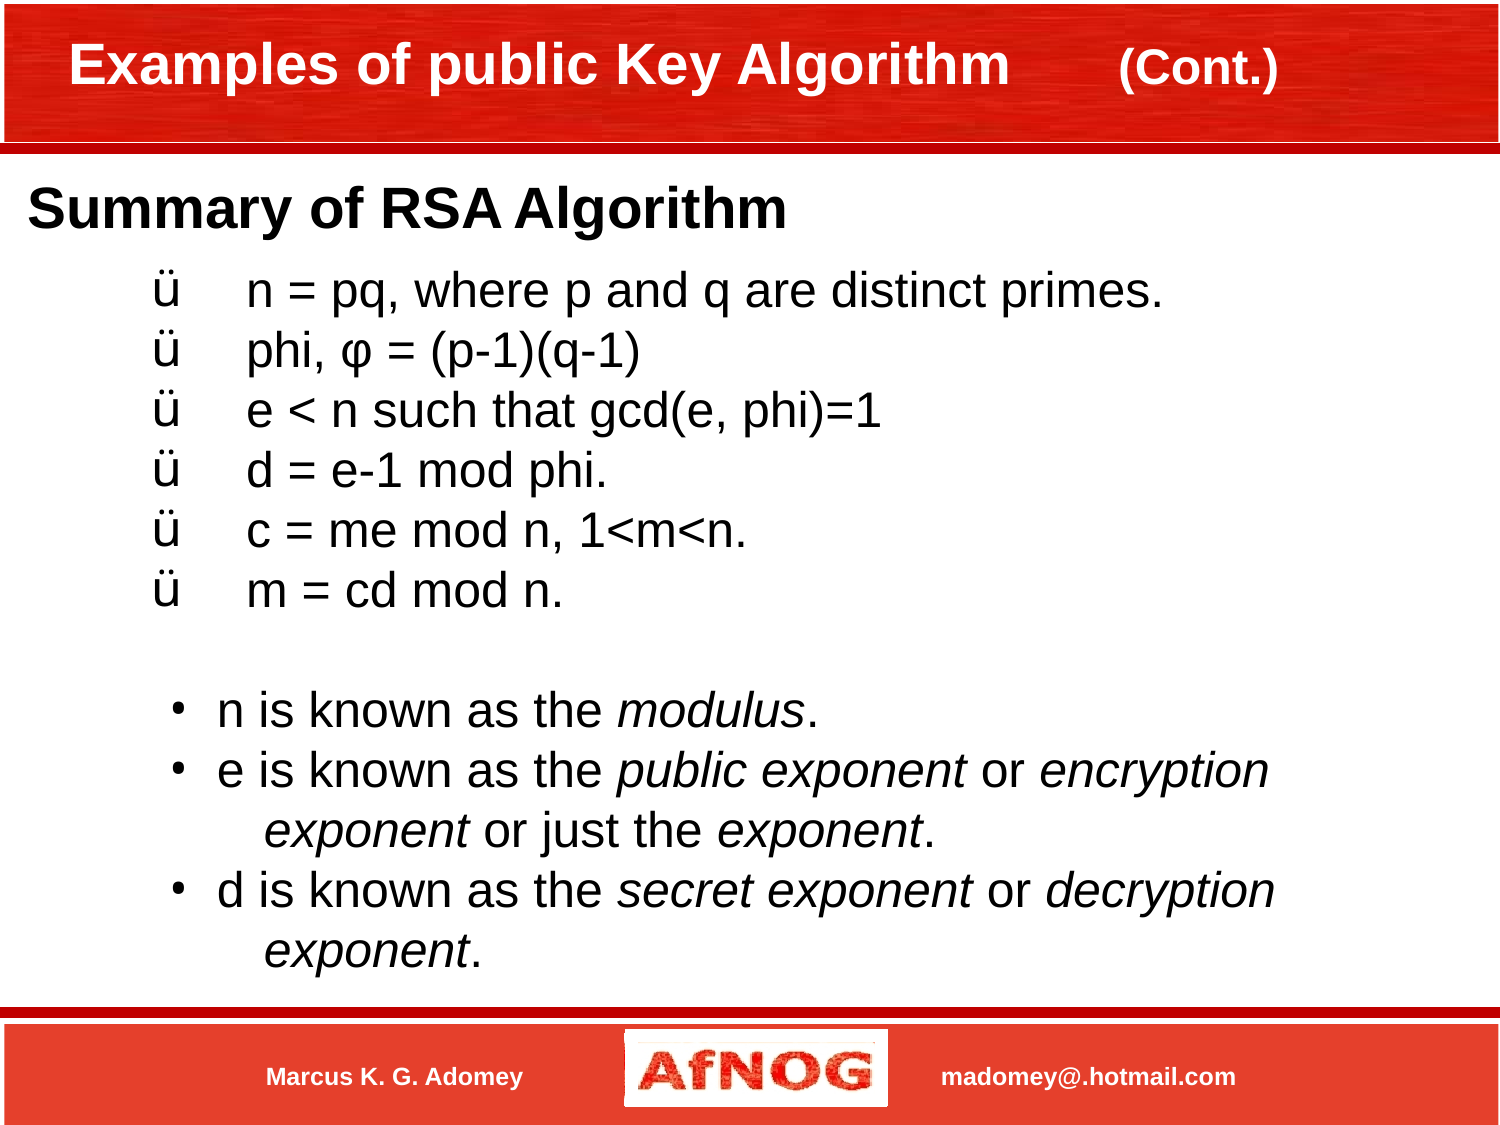

Examples of public Key Algorithm 		(Cont.)
Summary of RSA Algorithm
n = pq, where p and q are distinct primes.
phi, φ = (p-1)(q-1)
e < n such that gcd(e, phi)=1
d = e-1 mod phi.
c = me mod n, 1<m<n.
m = cd mod n.
n is known as the modulus.
e is known as the public exponent or encryption exponent or just the exponent.
d is known as the secret exponent or decryption exponent.